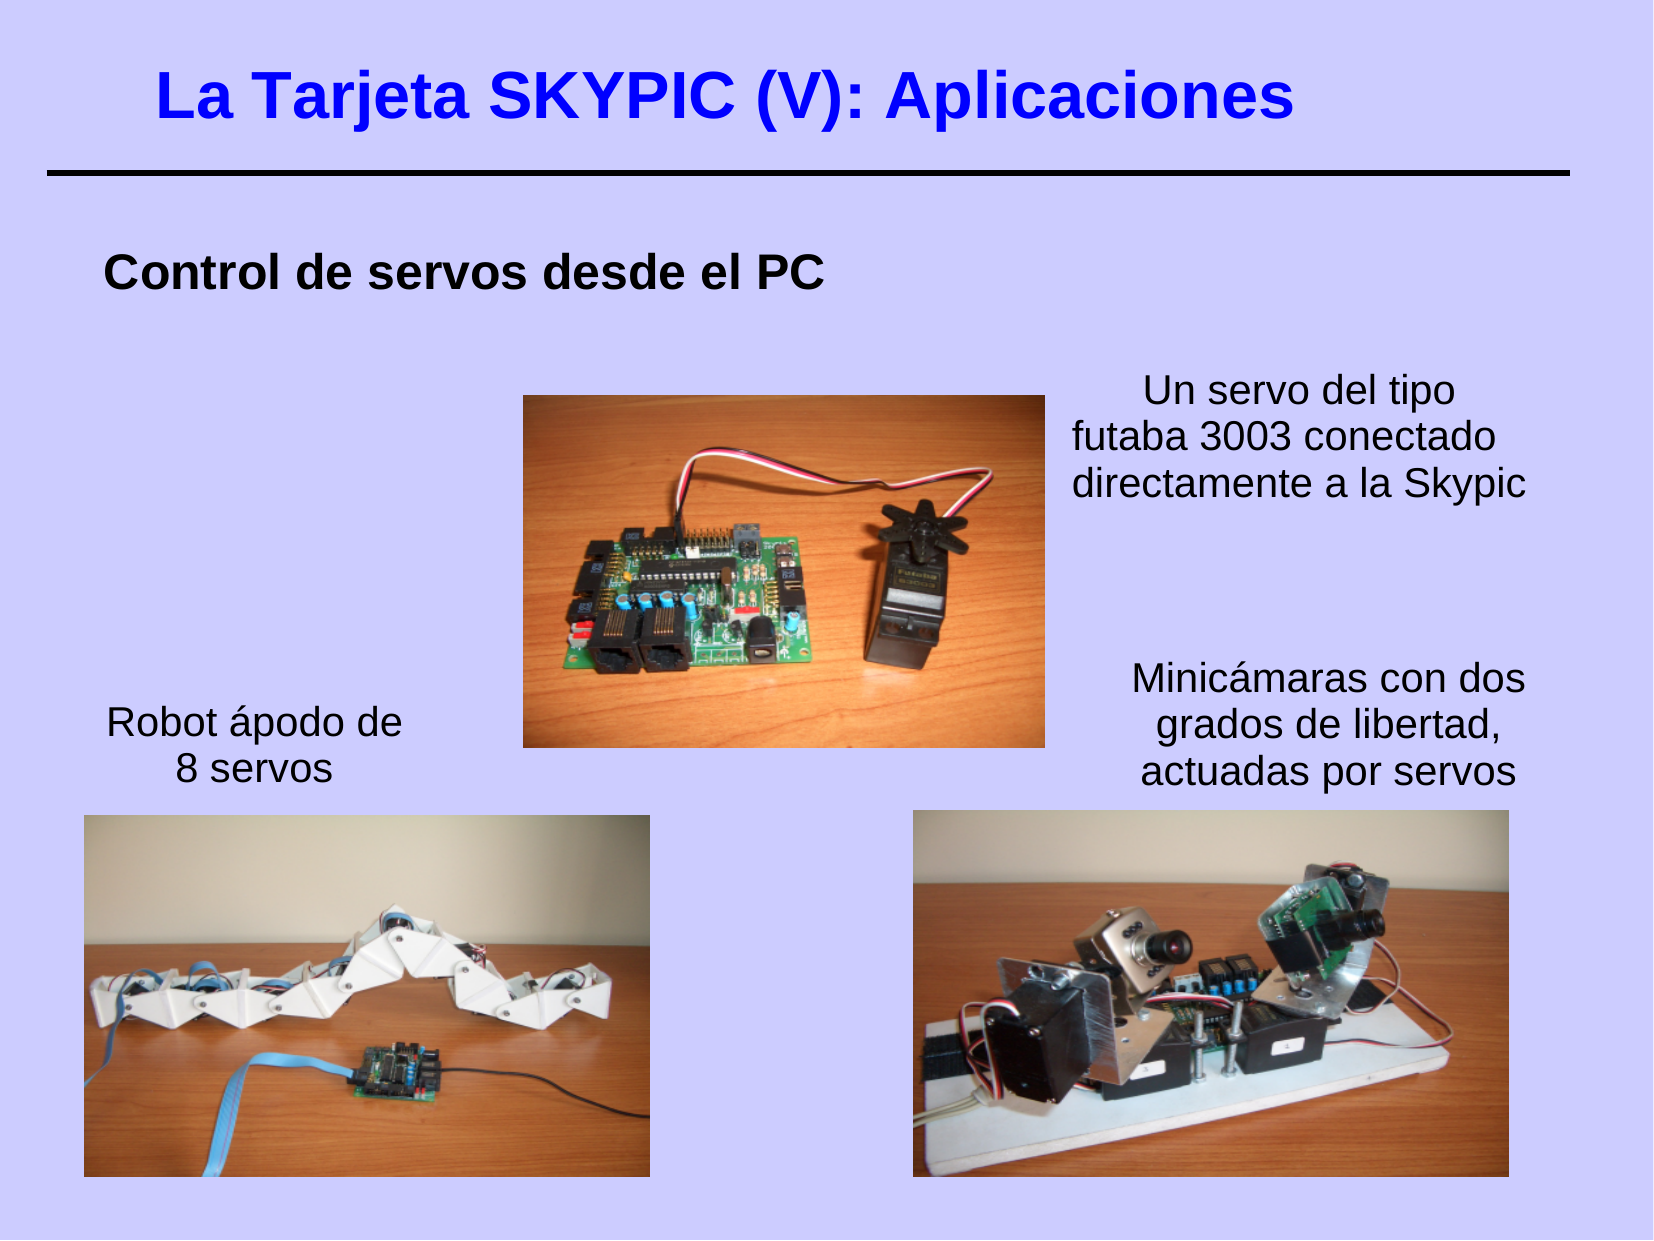

# La Tarjeta SKYPIC (V): Aplicaciones
 Control de servos desde el PC
Un servo del tipo
futaba 3003 conectado
directamente a la Skypic
Minicámaras con dos grados de libertad, actuadas por servos
Robot ápodo de 8 servos